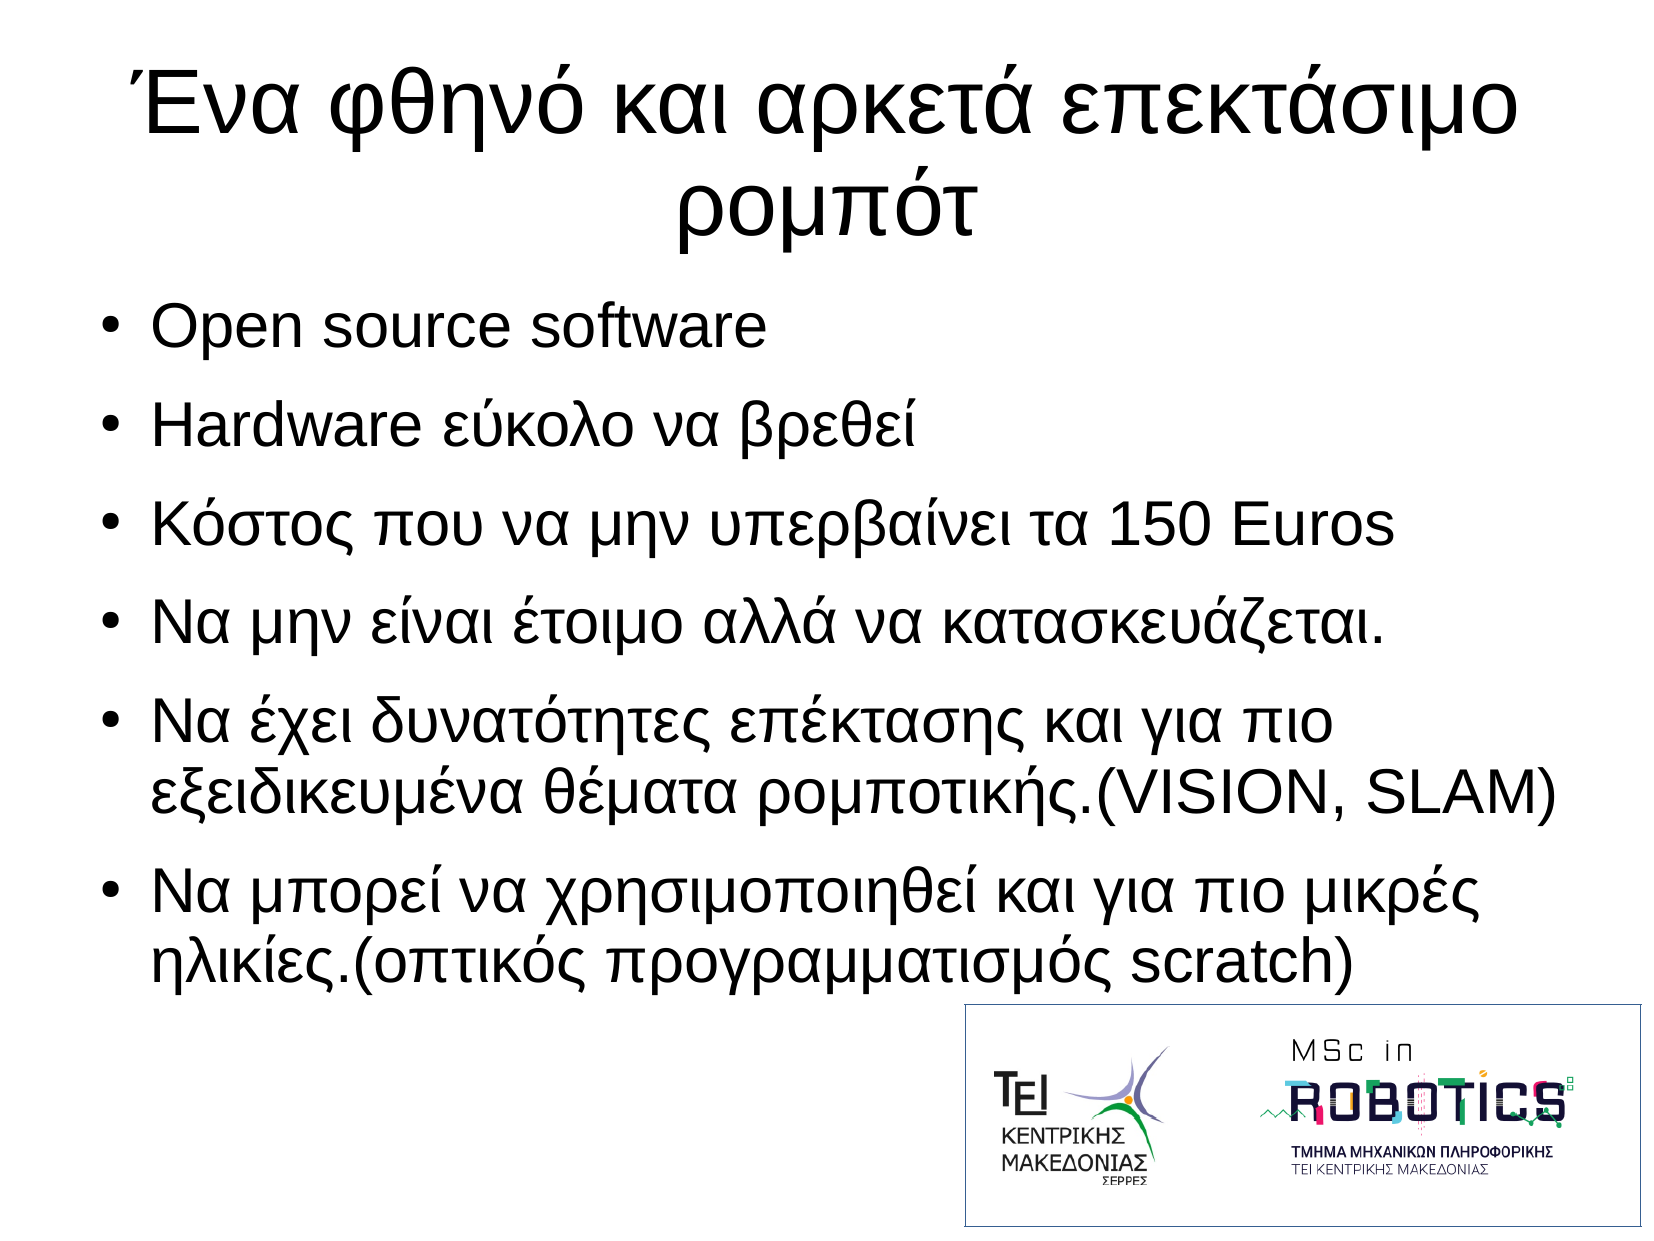

# Ένα φθηνό και αρκετά επεκτάσιμο ρομπότ
Open source software
Hardware εύκολο να βρεθεί
Κόστος που να μην υπερβαίνει τα 150 Euros
Να μην είναι έτοιμο αλλά να κατασκευάζεται.
Να έχει δυνατότητες επέκτασης και για πιο εξειδικευμένα θέματα ρομποτικής.(VISION, SLAM)
Να μπορεί να χρησιμοποιηθεί και για πιο μικρές ηλικίες.(οπτικός προγραμματισμός scratch)